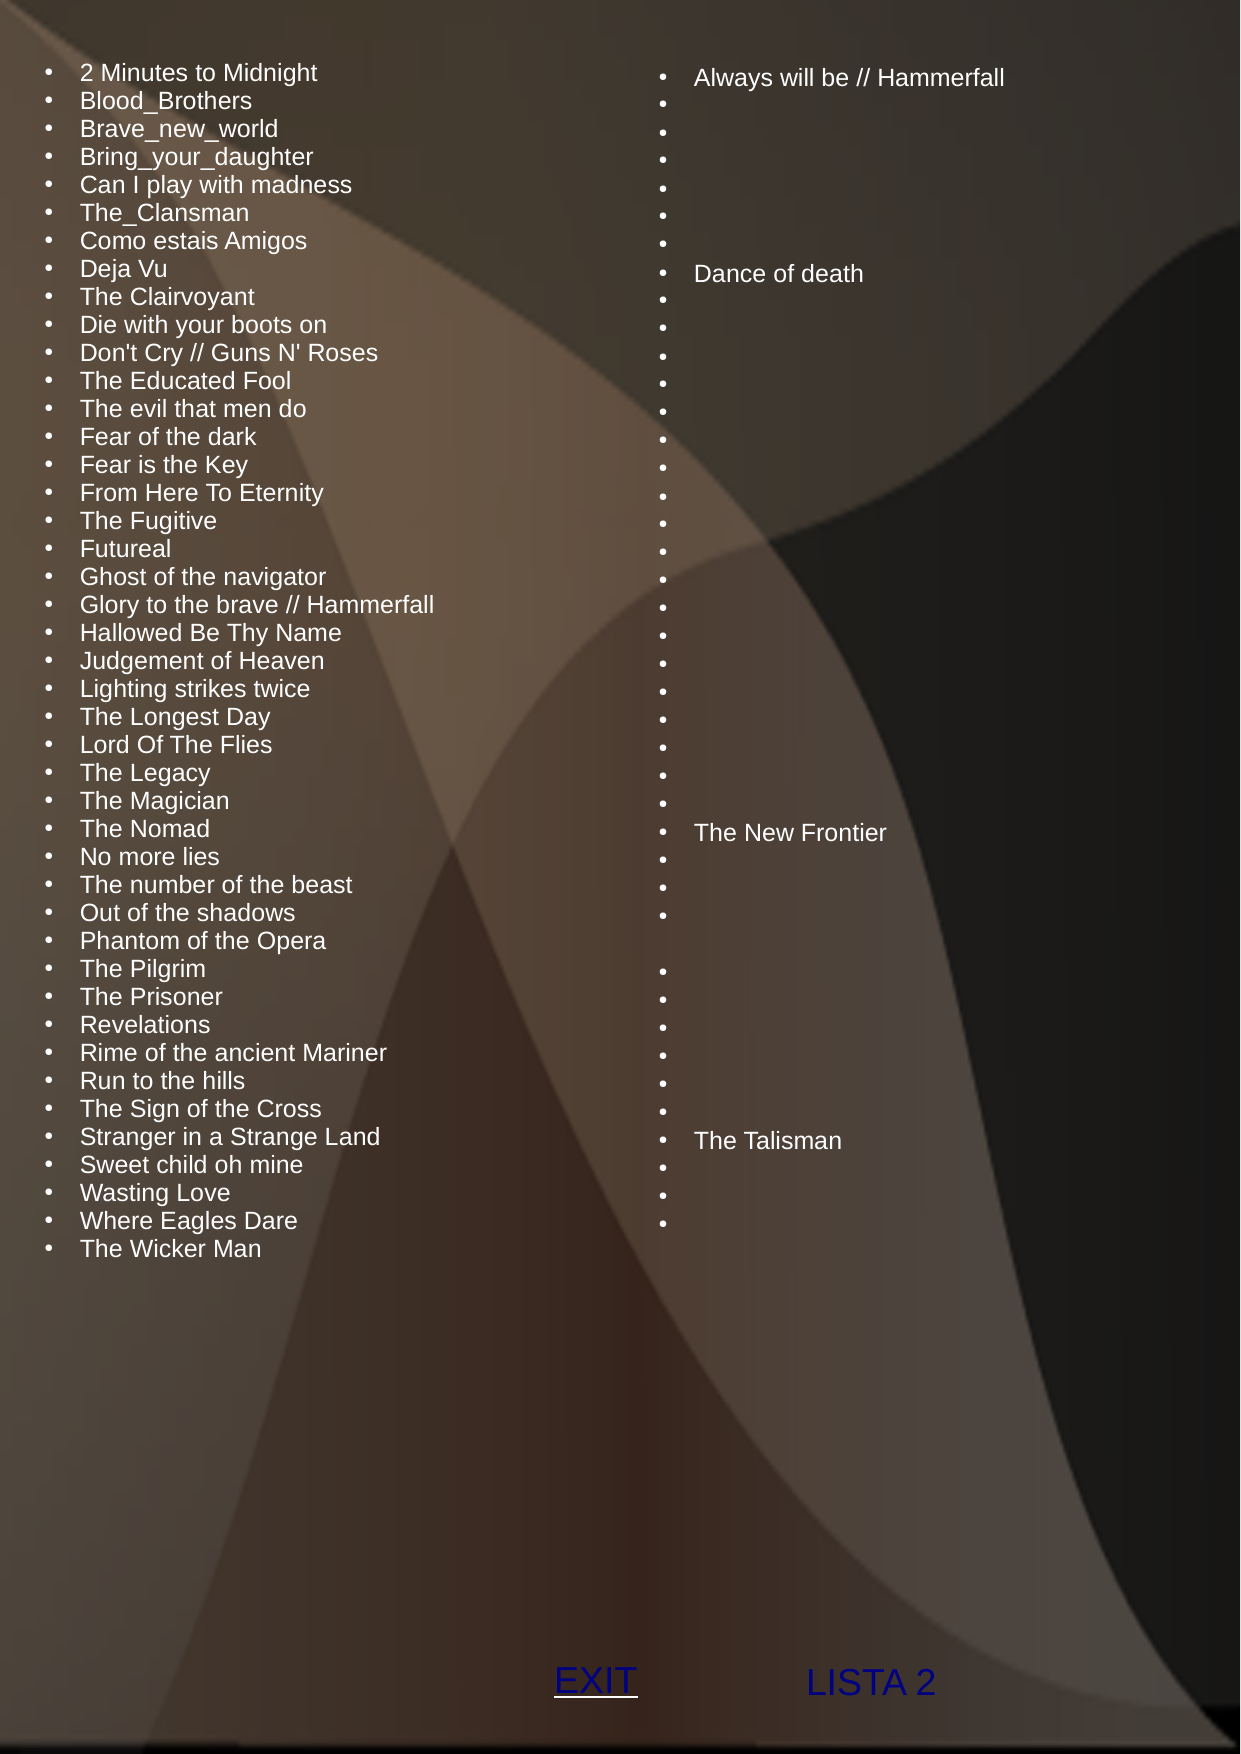

2 Minutes to Midnight
Blood_Brothers
Brave_new_world
Bring_your_daughter
Can I play with madness
The_Clansman
Como estais Amigos
Deja Vu
The Clairvoyant
Die with your boots on
Don't Cry // Guns N' Roses
The Educated Fool
The evil that men do
Fear of the dark
Fear is the Key
From Here To Eternity
The Fugitive
Futureal
Ghost of the navigator
Glory to the brave // Hammerfall
Hallowed Be Thy Name
Judgement of Heaven
Lighting strikes twice
The Longest Day
Lord Of The Flies
The Legacy
The Magician
The Nomad
No more lies
The number of the beast
Out of the shadows
Phantom of the Opera
The Pilgrim
The Prisoner
Revelations
Rime of the ancient Mariner
Run to the hills
The Sign of the Cross
Stranger in a Strange Land
Sweet child oh mine
Wasting Love
Where Eagles Dare
The Wicker Man
Always will be // Hammerfall
Dance of death
The New Frontier
The Talisman
LISTA 2
EXIT